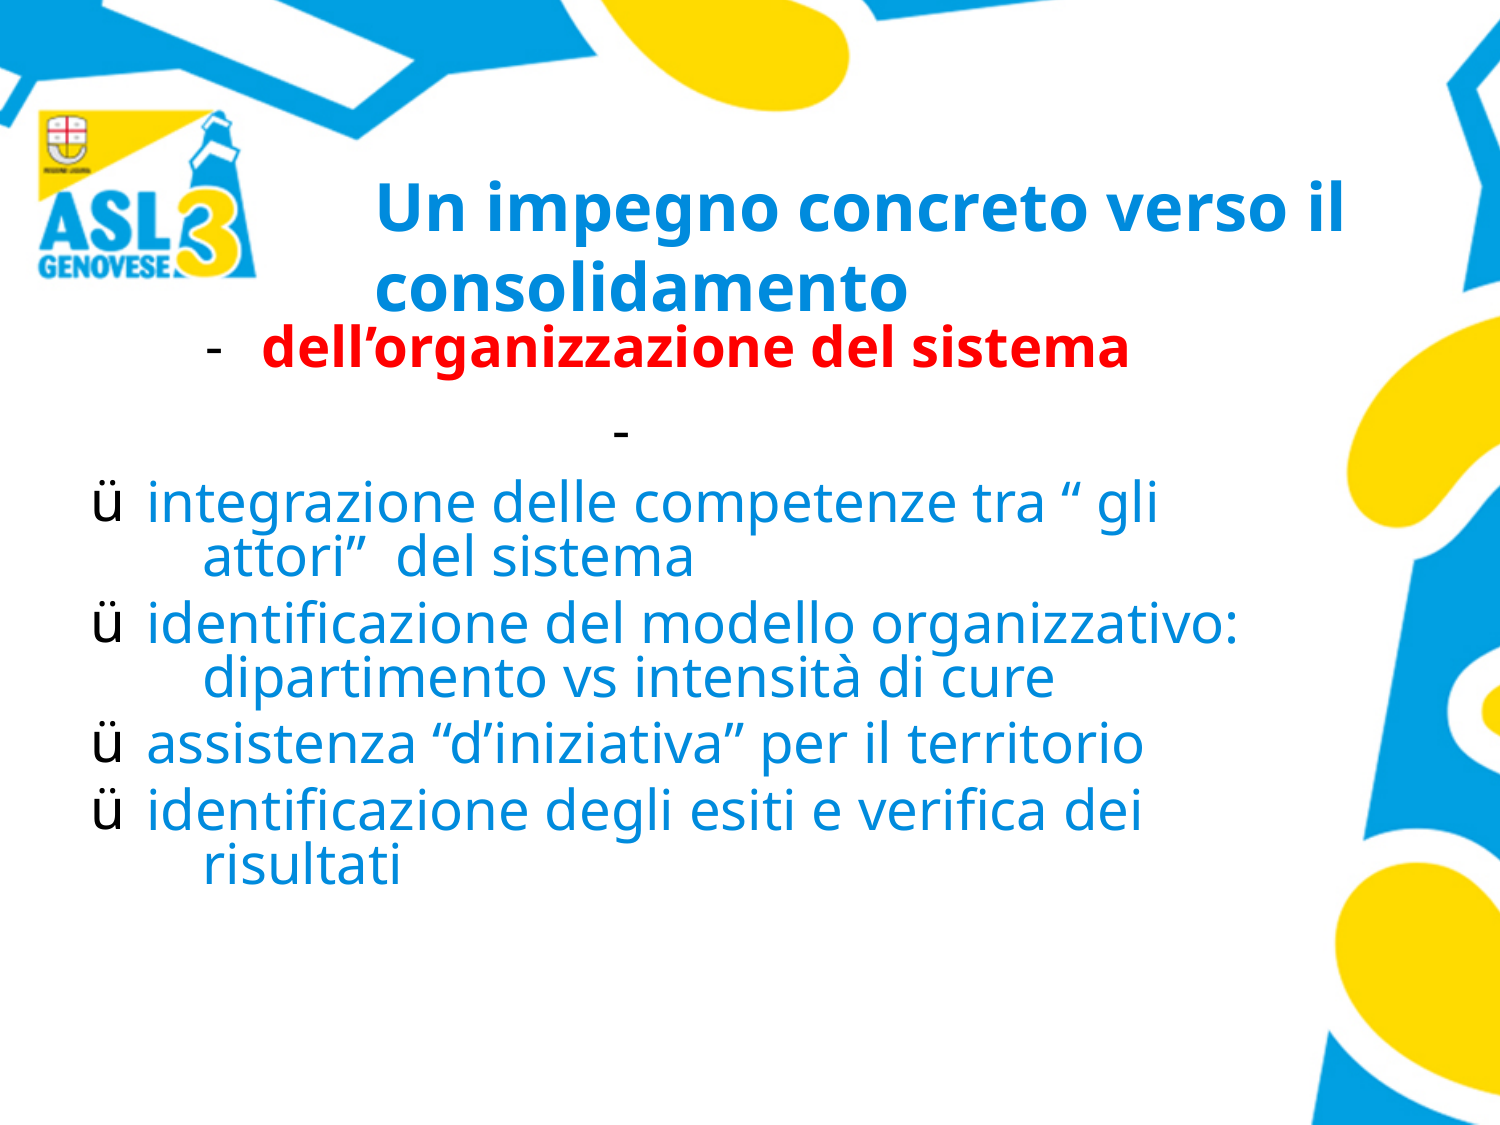

Un impegno concreto verso il consolidamento
# dell’organizzazione del sistema
integrazione delle competenze tra “ gli attori” del sistema
identificazione del modello organizzativo: dipartimento vs intensità di cure
assistenza “d’iniziativa” per il territorio
identificazione degli esiti e verifica dei risultati